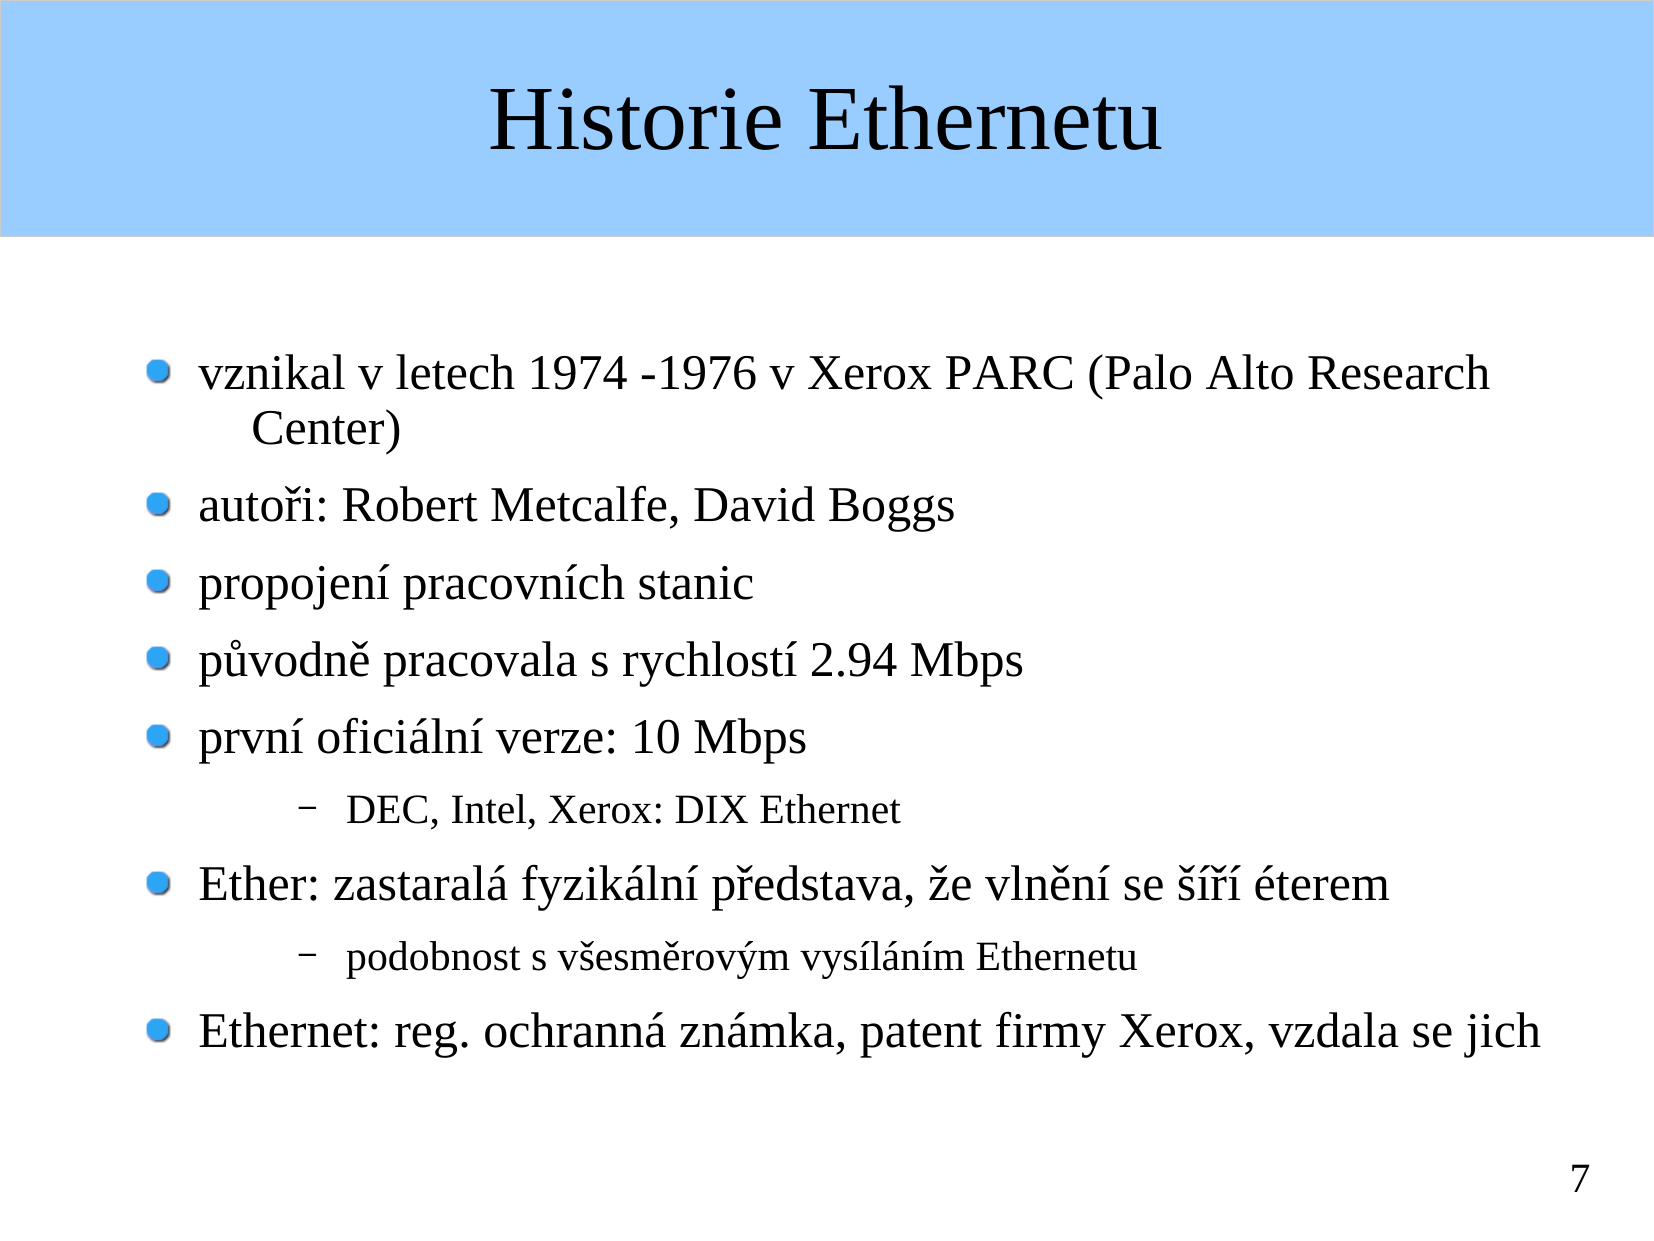

# Historie Ethernetu
vznikal v letech 1974 -1976 v Xerox PARC (Palo Alto Research Center)
autoři: Robert Metcalfe, David Boggs
propojení pracovních stanic
původně pracovala s rychlostí 2.94 Mbps
první oficiální verze: 10 Mbps
DEC, Intel, Xerox: DIX Ethernet
Ether: zastaralá fyzikální představa, že vlnění se šíří éterem
podobnost s všesměrovým vysíláním Ethernetu
Ethernet: reg. ochranná známka, patent firmy Xerox, vzdala se jich